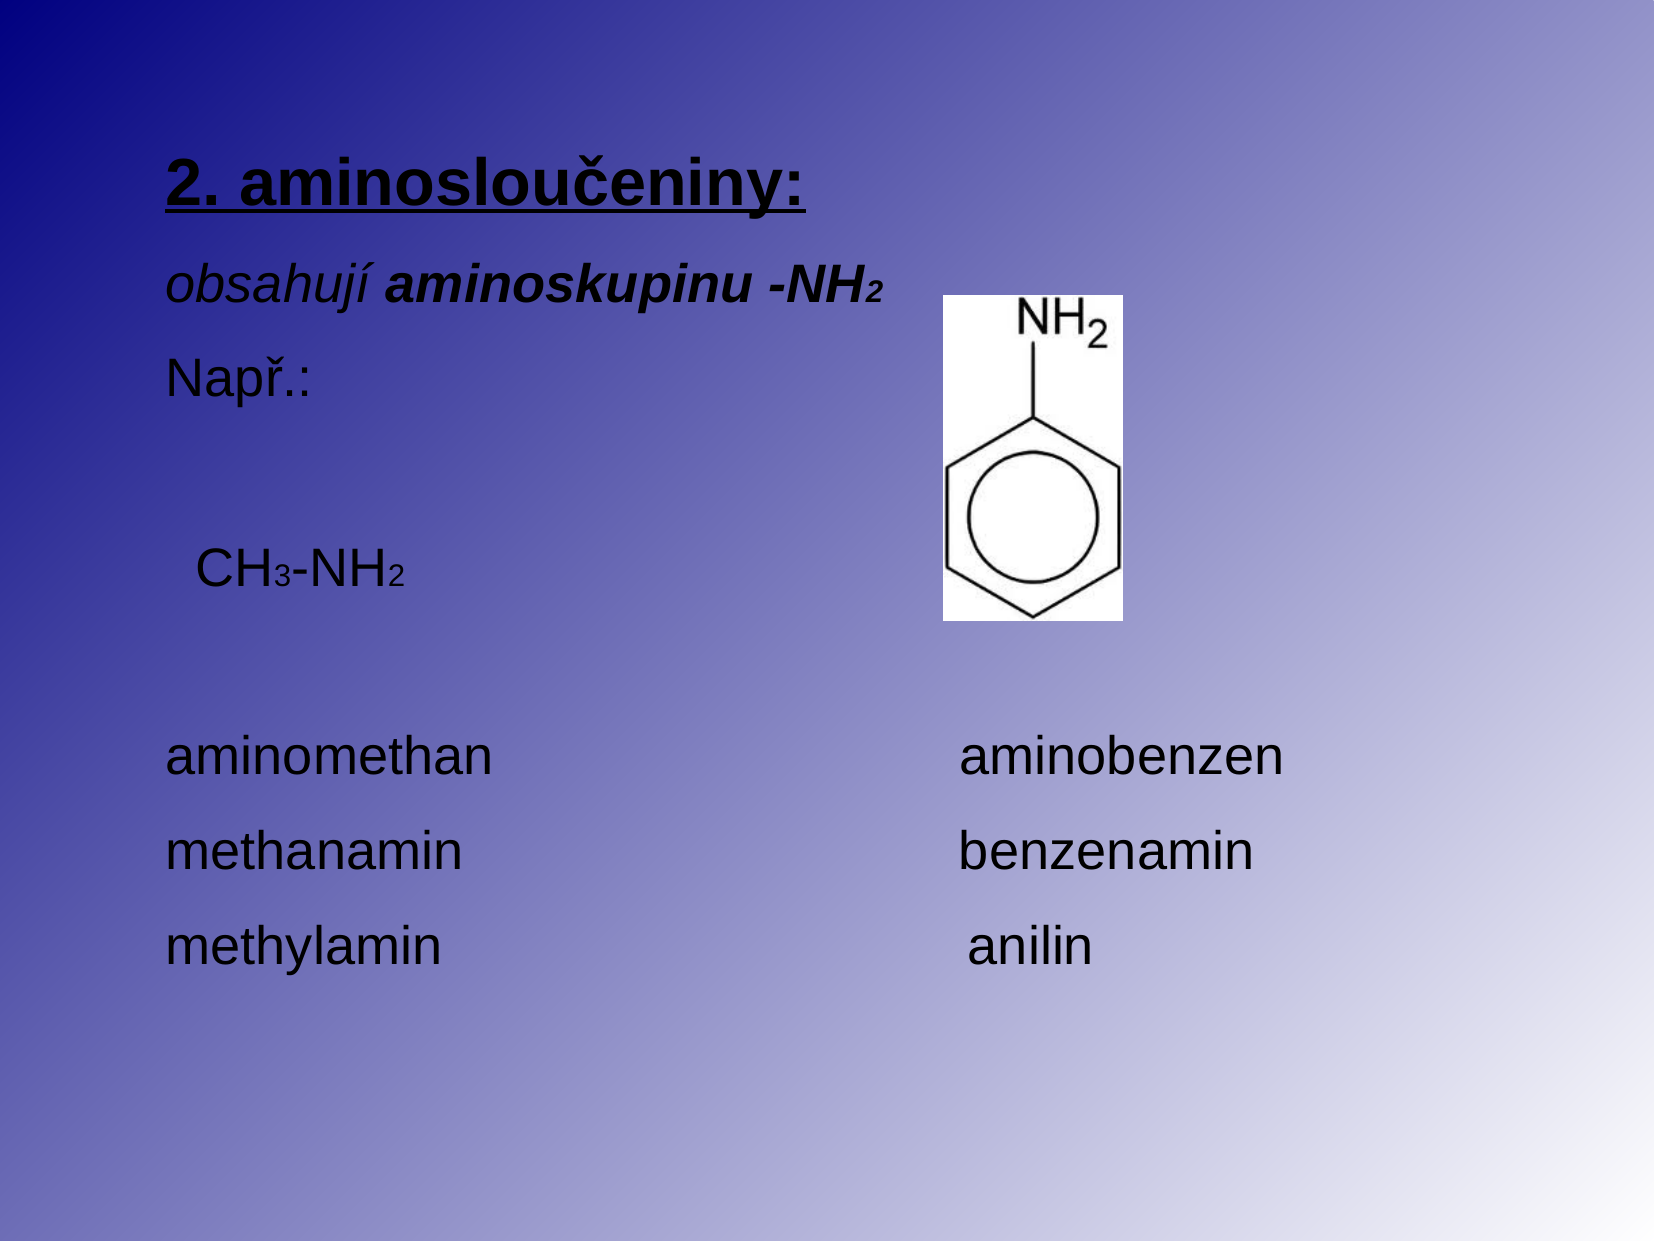

# 2. aminosloučeniny:
obsahují aminoskupinu -NH2
Např.:
 CH3-NH2
aminomethan aminobenzen
methanamin benzenamin
methylamin anilin